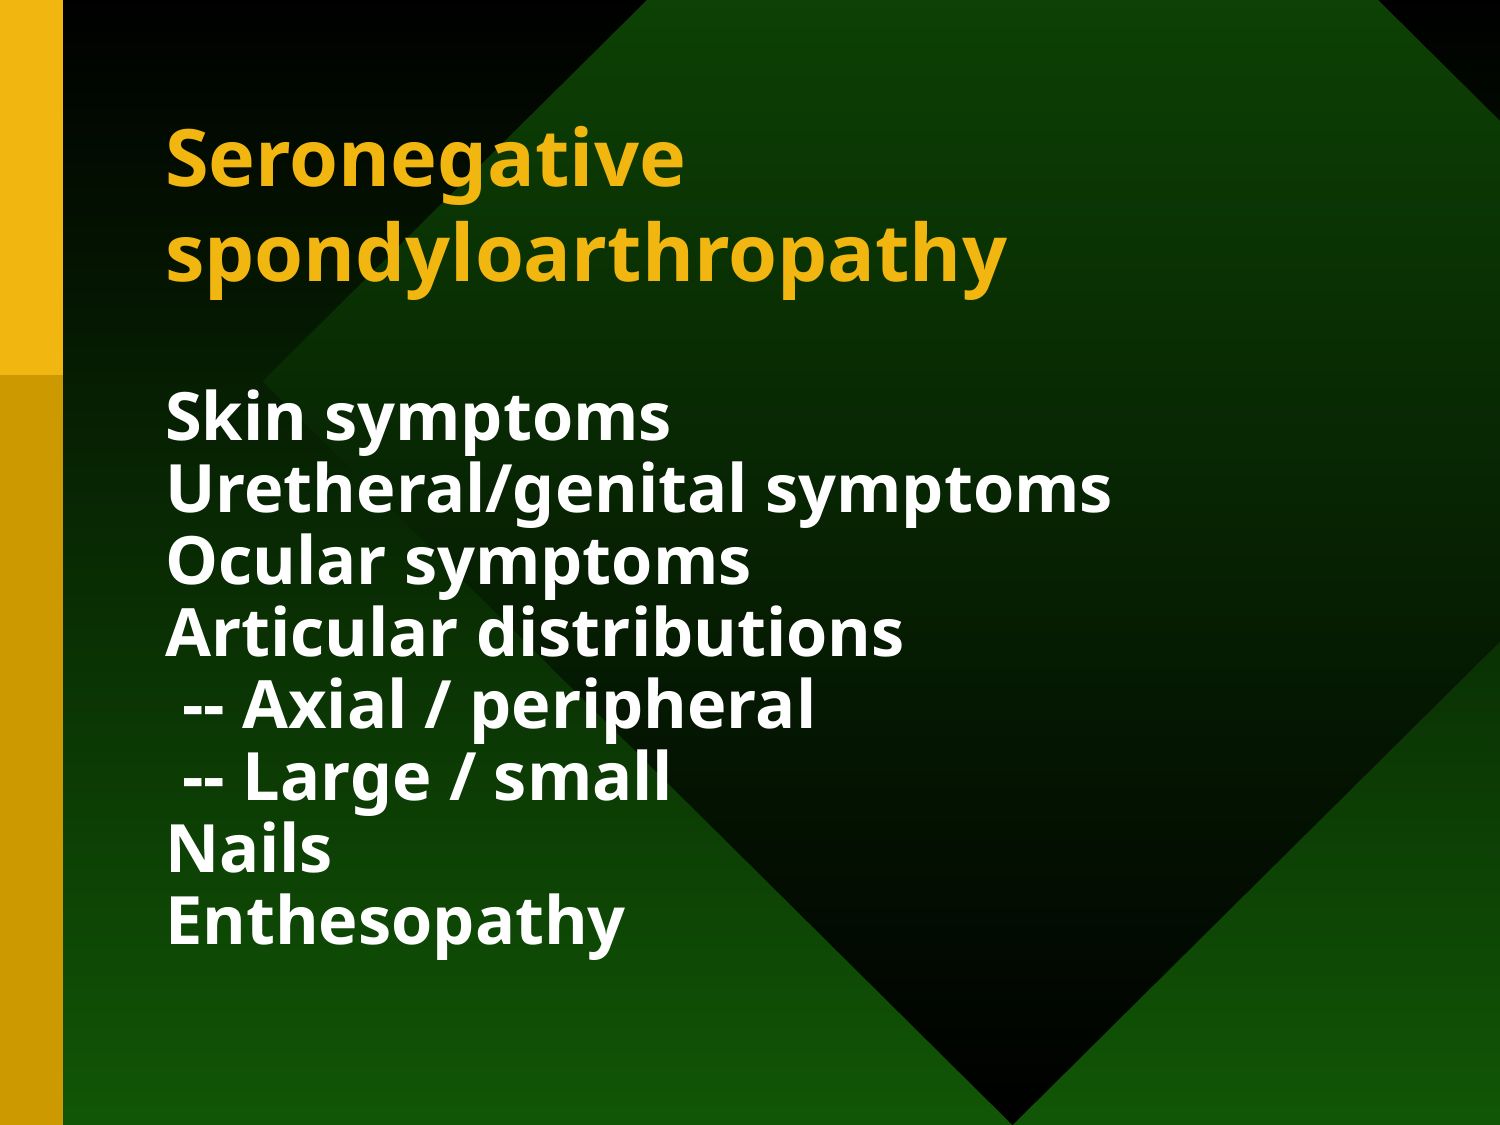

# Seronegative spondyloarthropathy
Skin symptoms
Uretheral/genital symptoms
Ocular symptoms
Articular distributions
 -- Axial / peripheral
 -- Large / small
Nails
Enthesopathy